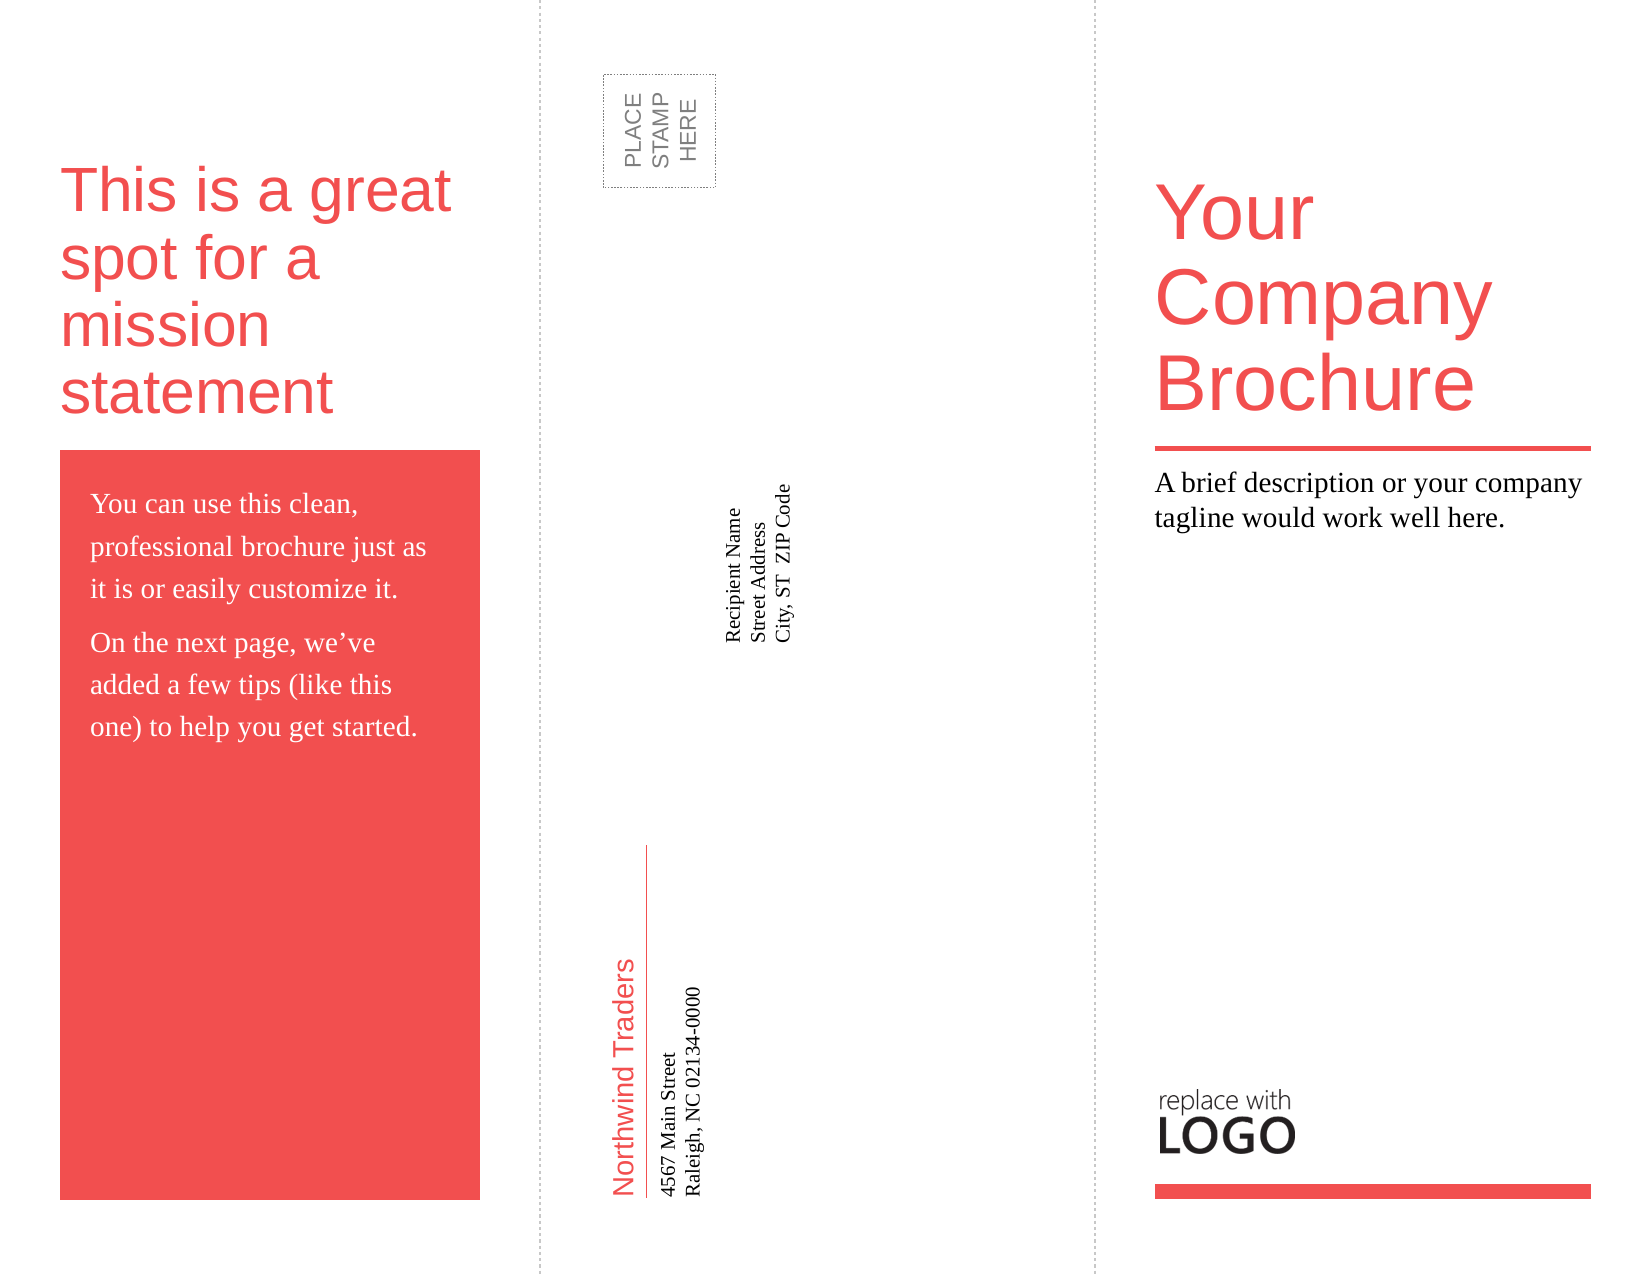

# This is a great spot for a mission statement
Your Company Brochure
Recipient Name
Street Address
City, ST ZIP Code
A brief description or your company tagline would work well here.
You can use this clean, professional brochure just as it is or easily customize it.
On the next page, we’ve added a few tips (like this one) to help you get started.
4567 Main Street
Raleigh, NC 02134-0000
Northwind Traders